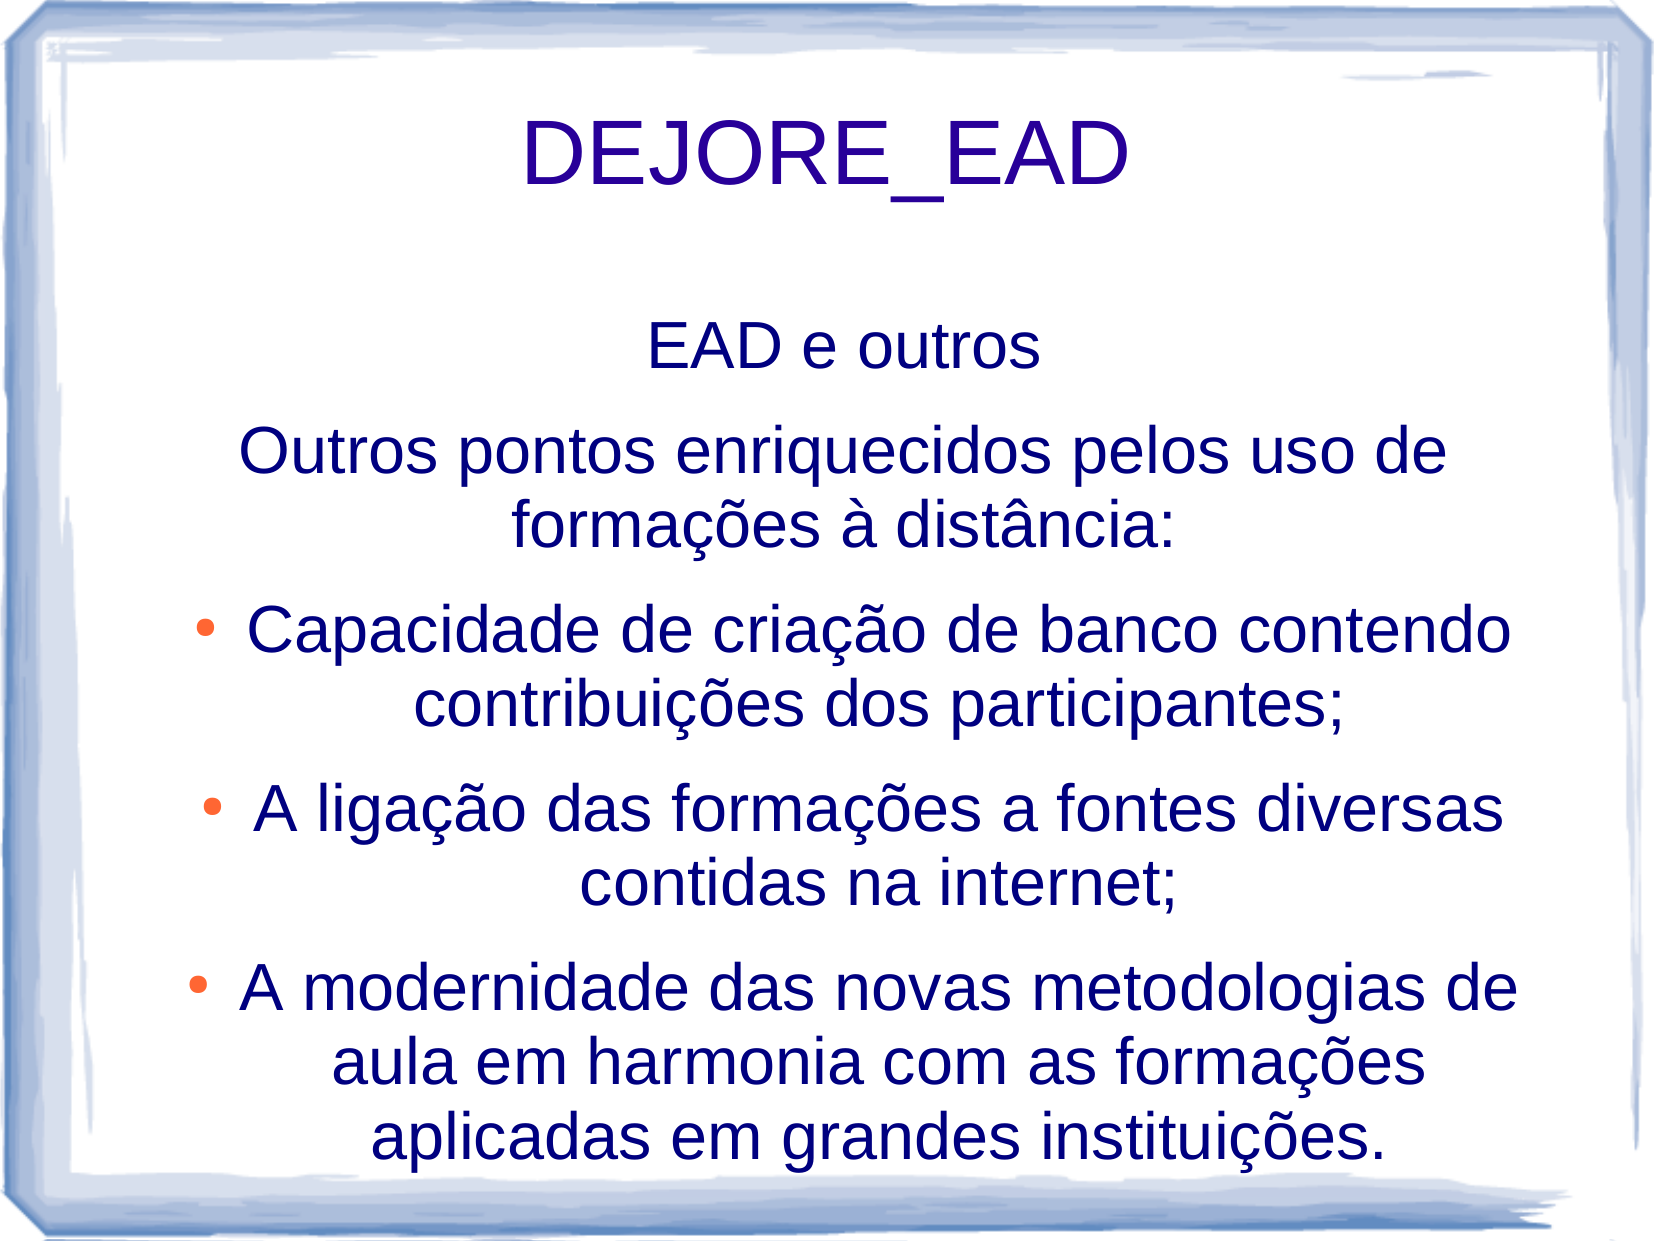

# DEJORE_EAD
EAD e outros
Outros pontos enriquecidos pelos uso de formações à distância:
Capacidade de criação de banco contendo contribuições dos participantes;
A ligação das formações a fontes diversas contidas na internet;
A modernidade das novas metodologias de aula em harmonia com as formações aplicadas em grandes instituições.